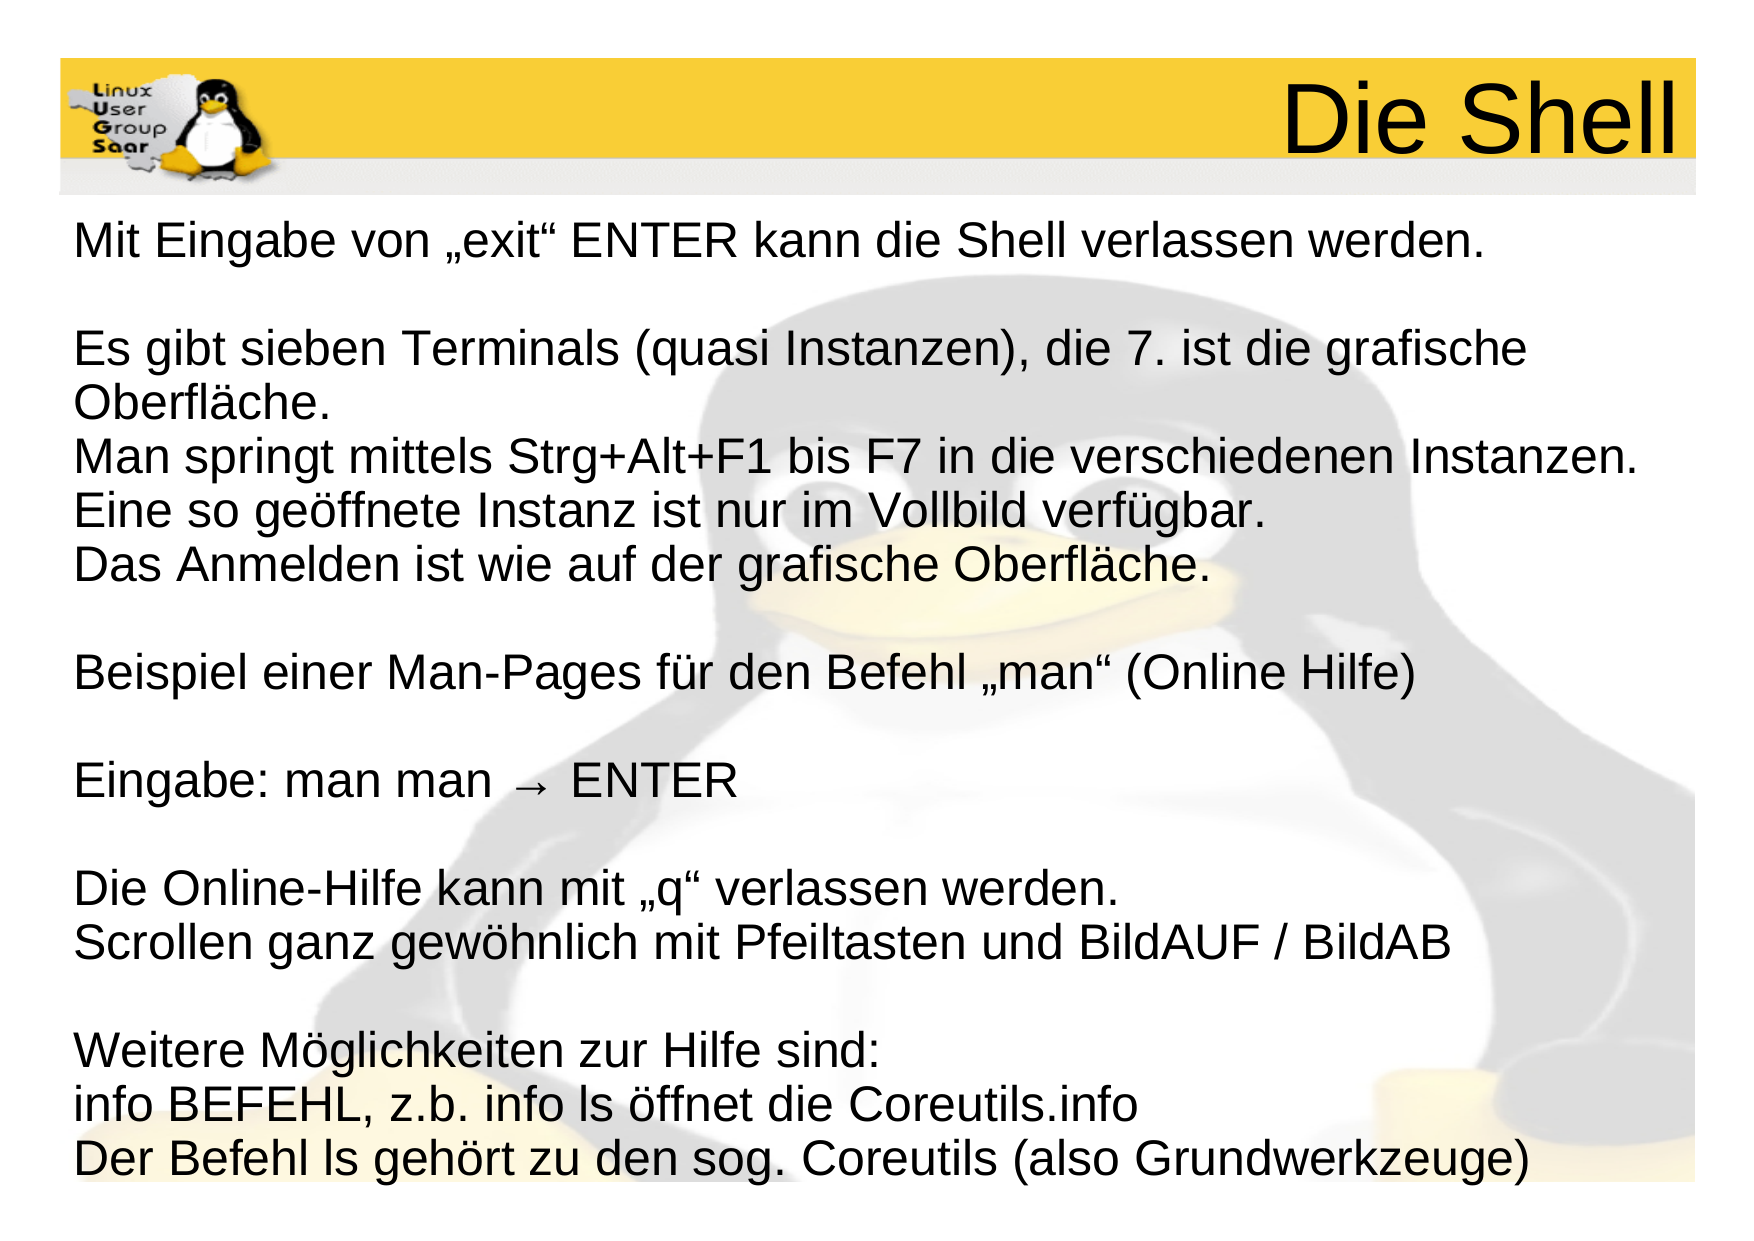

Die Shell
Mit Eingabe von „exit“ ENTER kann die Shell verlassen werden.
Es gibt sieben Terminals (quasi Instanzen), die 7. ist die grafische Oberfläche.
Man springt mittels Strg+Alt+F1 bis F7 in die verschiedenen Instanzen.
Eine so geöffnete Instanz ist nur im Vollbild verfügbar.
Das Anmelden ist wie auf der grafische Oberfläche.
Beispiel einer Man-Pages für den Befehl „man“ (Online Hilfe)
Eingabe: man man → ENTER
Die Online-Hilfe kann mit „q“ verlassen werden.
Scrollen ganz gewöhnlich mit Pfeiltasten und BildAUF / BildAB
Weitere Möglichkeiten zur Hilfe sind:
info BEFEHL, z.b. info ls öffnet die Coreutils.info
Der Befehl ls gehört zu den sog. Coreutils (also Grundwerkzeuge)